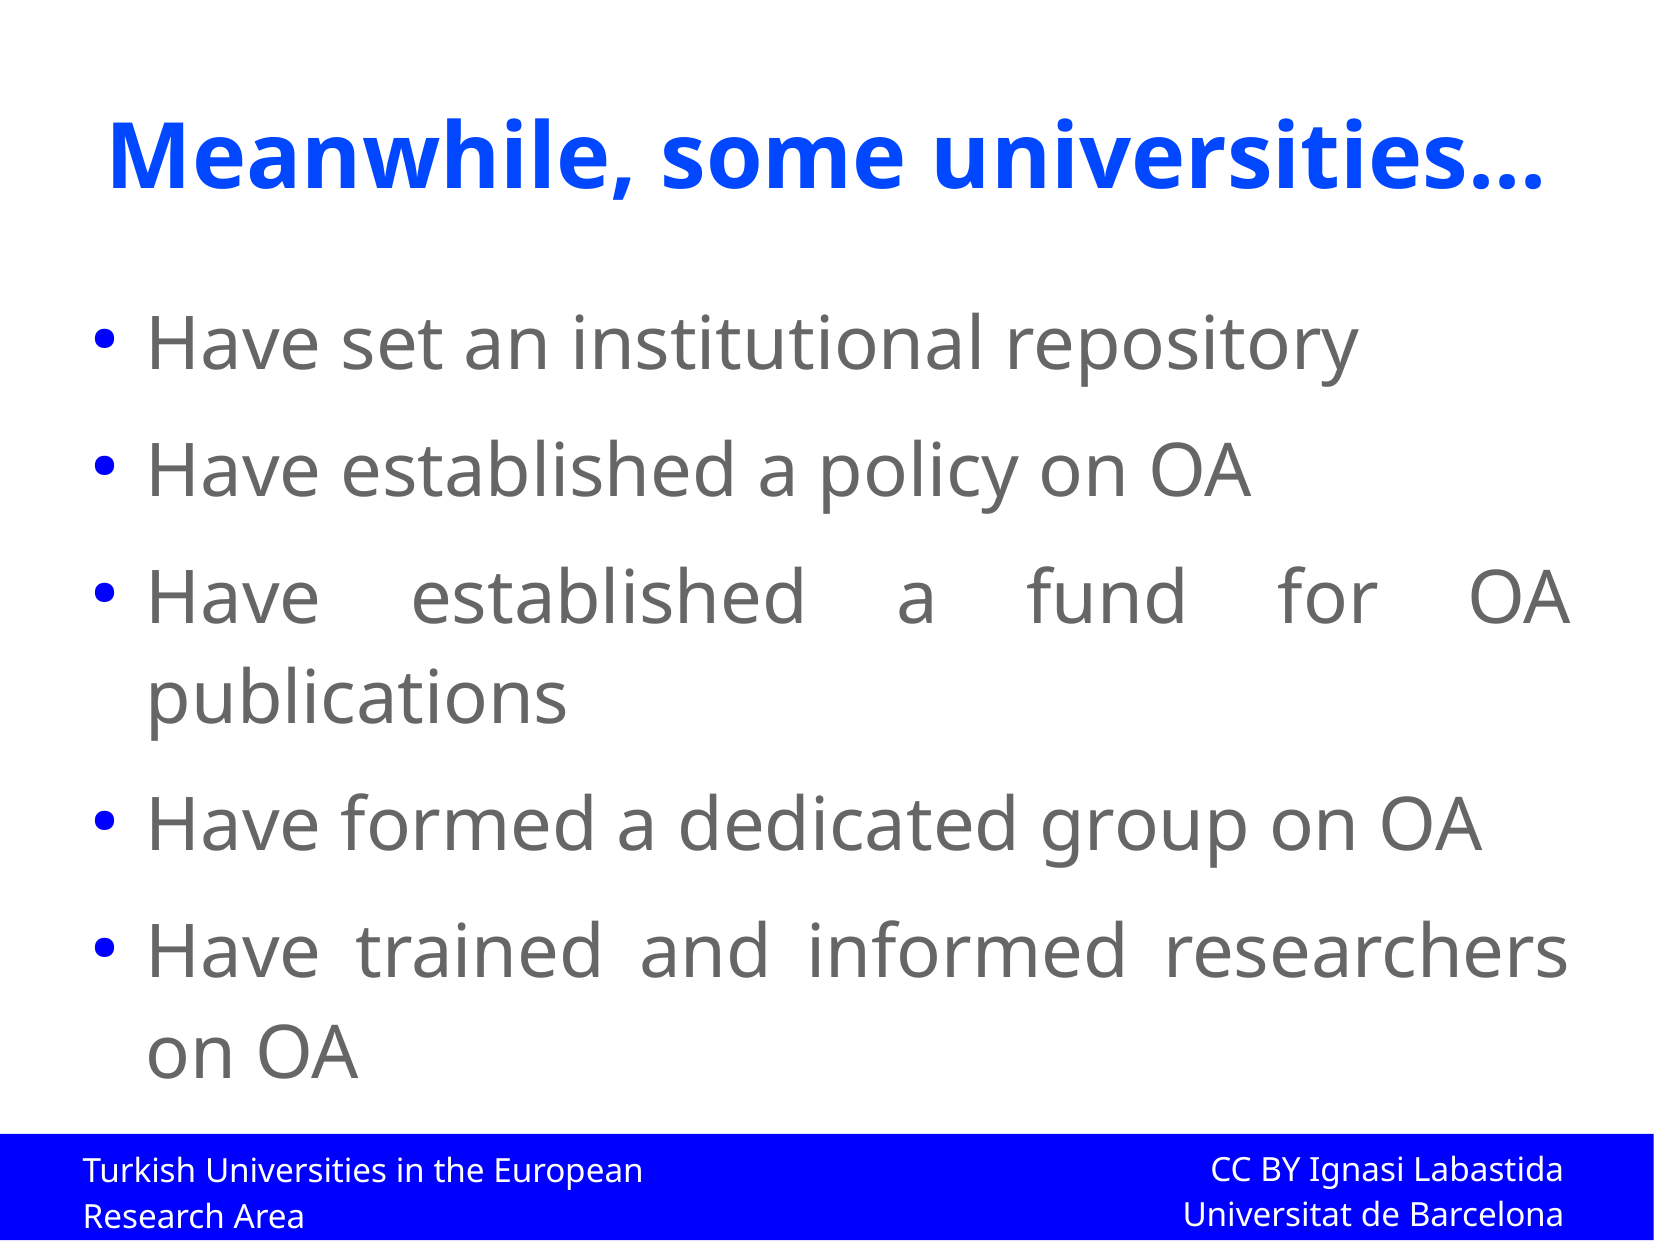

# Meanwhile, some universities...
Have set an institutional repository
Have established a policy on OA
Have established a fund for OA publications
Have formed a dedicated group on OA
Have trained and informed researchers on OA